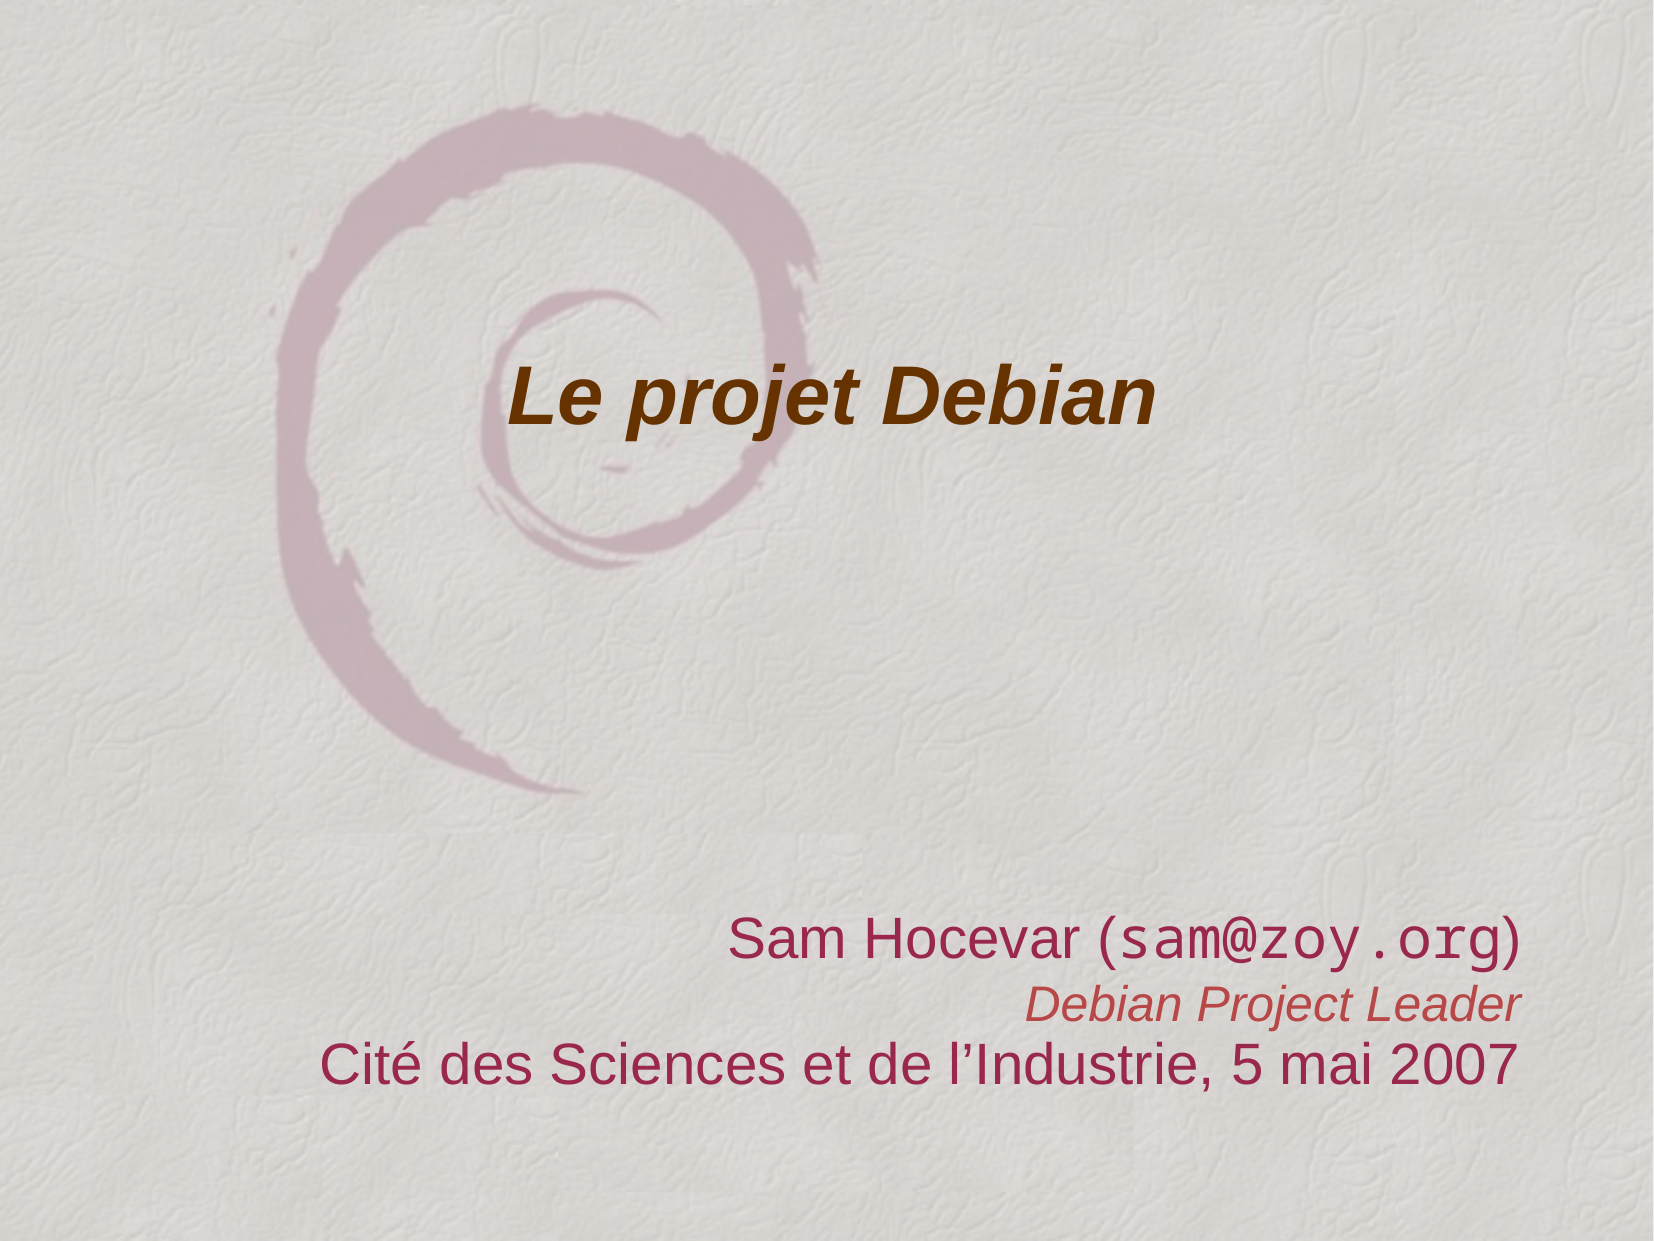

# Le projet Debian
Sam Hocevar (sam@zoy.org)
Debian Project Leader
Cité des Sciences et de l’Industrie, 5 mai 2007